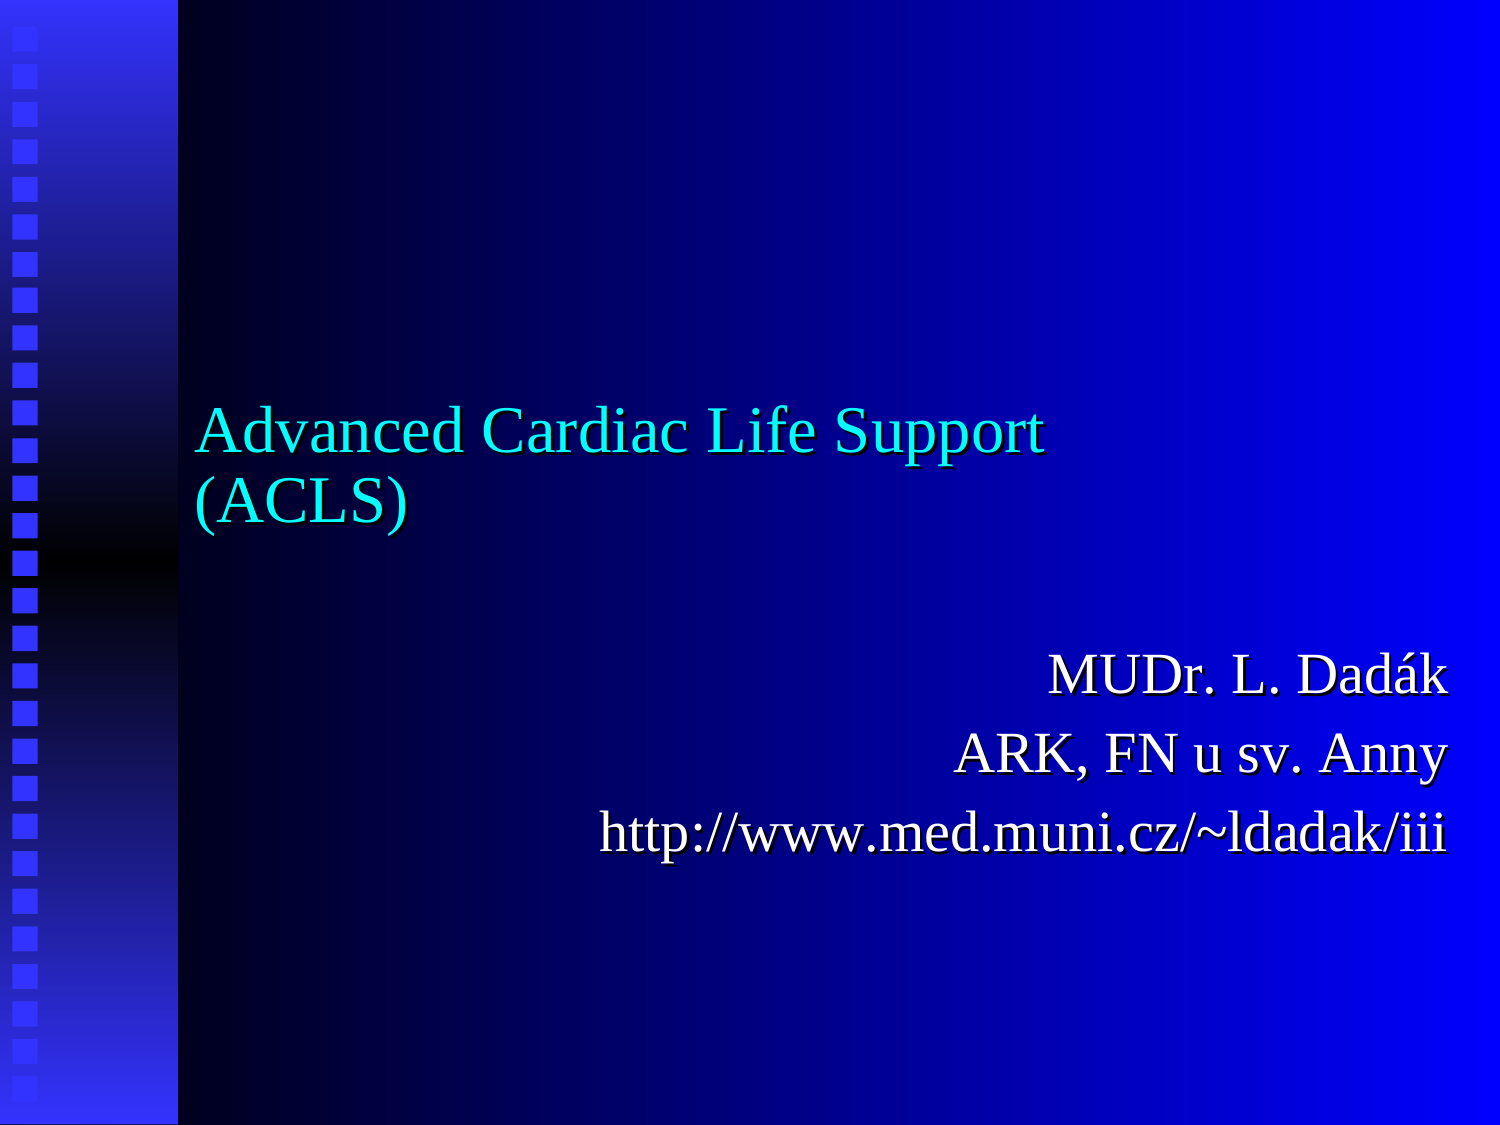

# Advanced Cardiac Life Support (ACLS)
MUDr. L. Dadák
ARK, FN u sv. Anny
http://www.med.muni.cz/~ldadak/iii